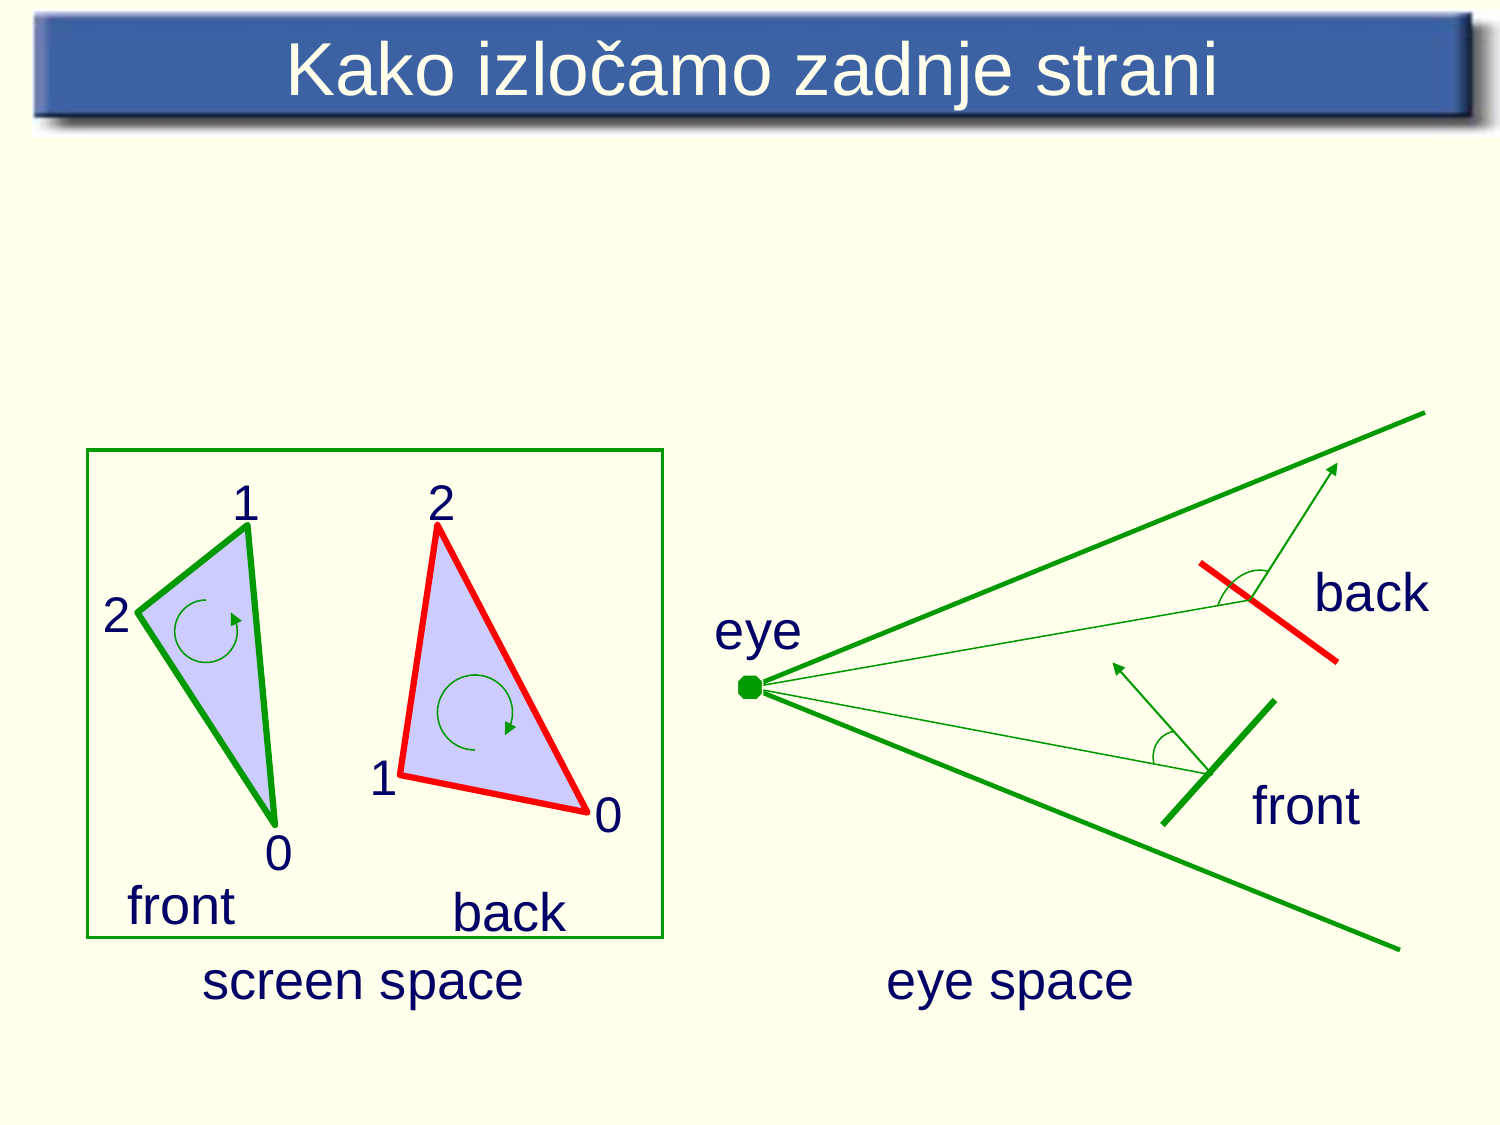

# Kako izločamo zadnje strani
1
2
back
2
eye
1
front
0
0
front
back
screen space
eye space